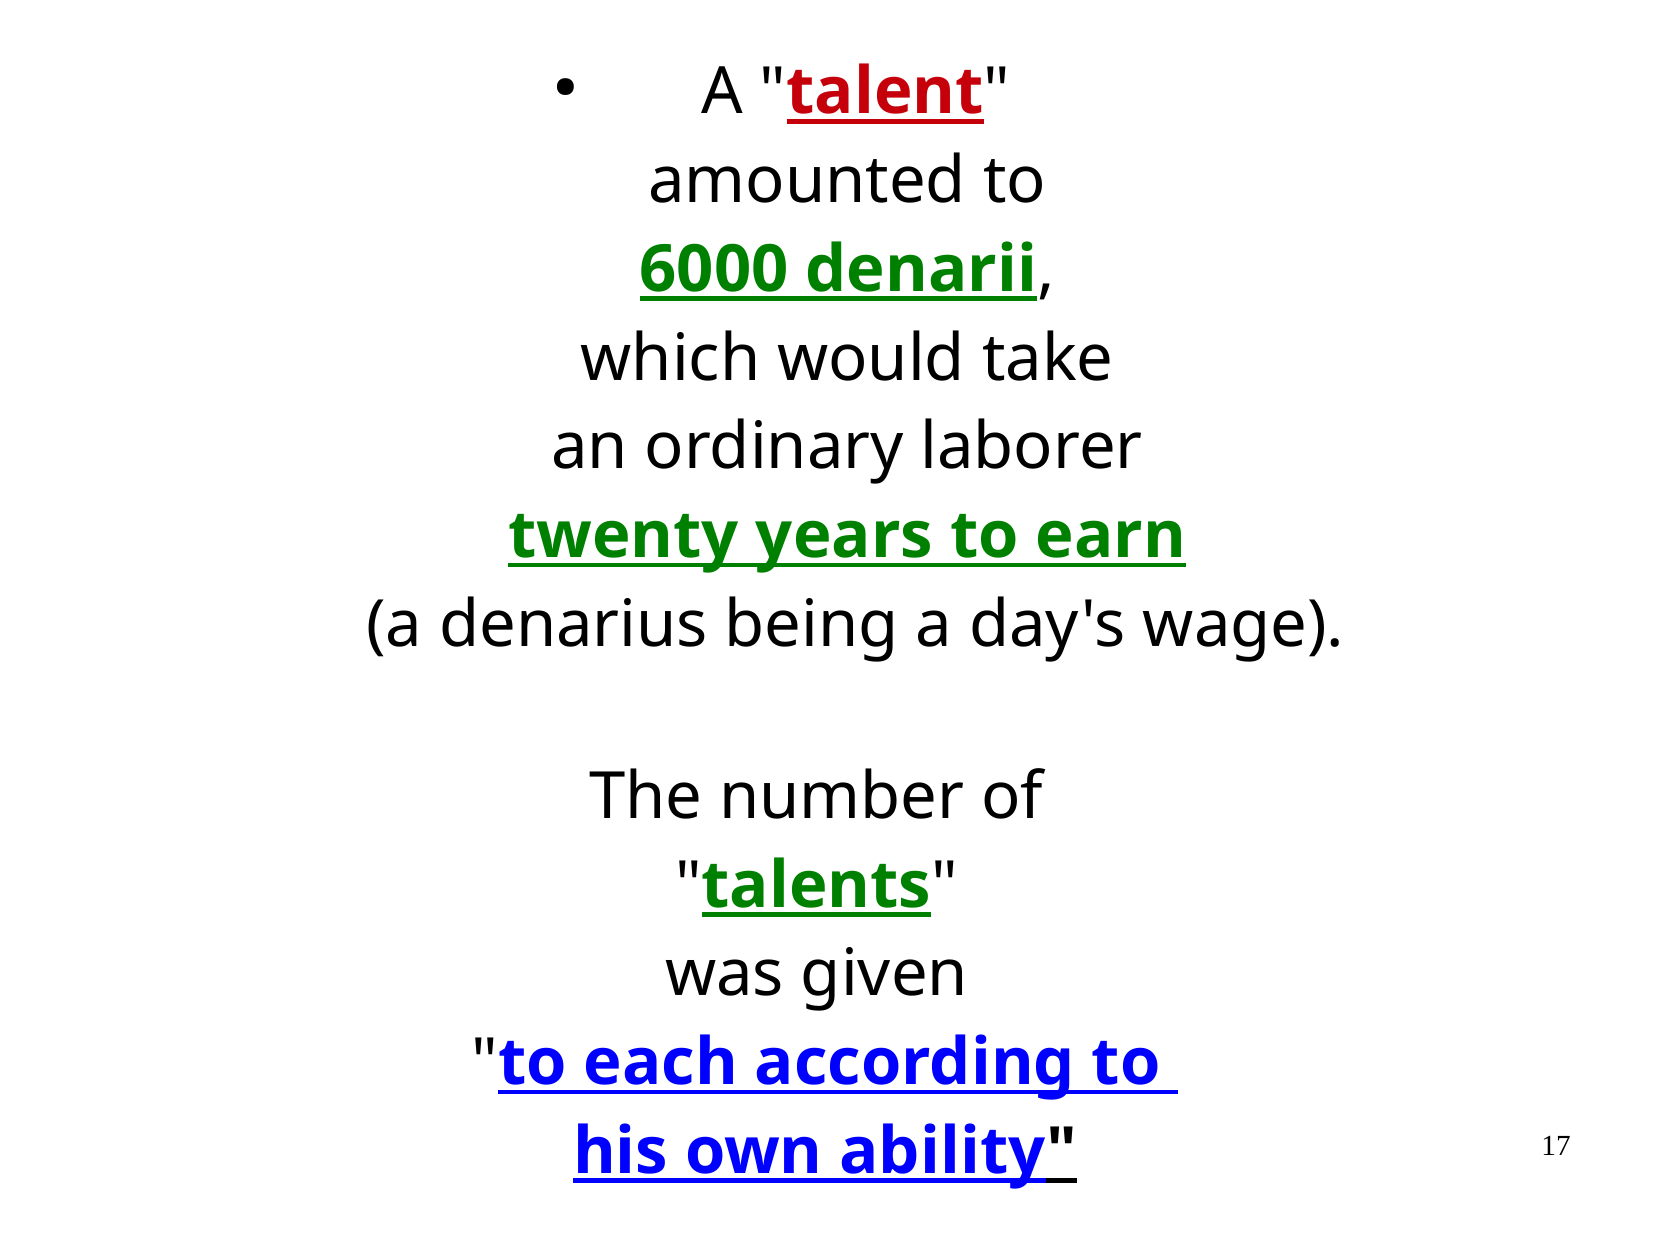

# A "talent" amounted to 6000 denarii, which would take an ordinary laborer twenty years to earn (a denarius being a day's wage).
The number of
"talents"
was given
"to each according to
his own ability"
17